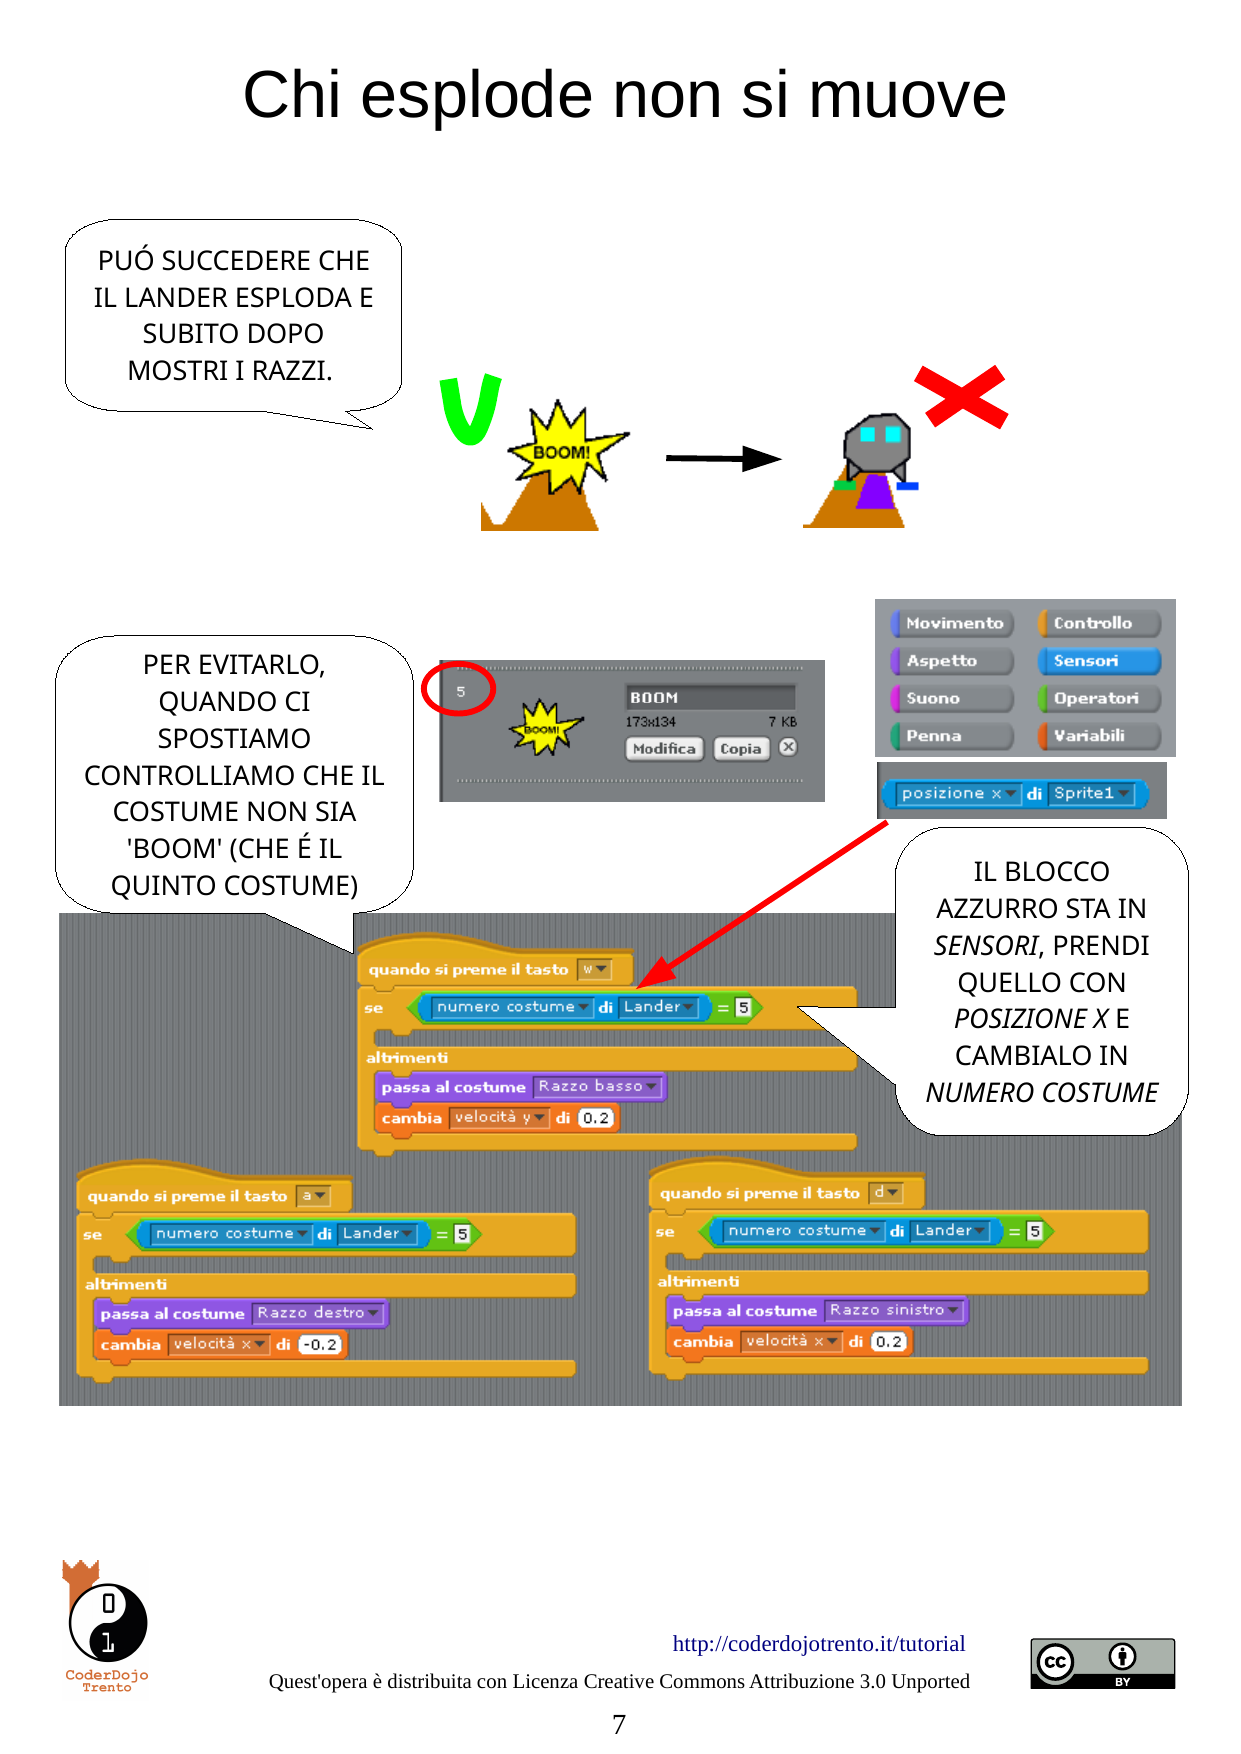

# Chi esplode non si muove
PUÓ SUCCEDERE CHE IL LANDER ESPLODA E SUBITO DOPO MOSTRI I RAZZI.
PER EVITARLO, QUANDO CI SPOSTIAMO CONTROLLIAMO CHE IL COSTUME NON SIA 'BOOM' (CHE É IL QUINTO COSTUME)
IL BLOCCO AZZURRO STA IN SENSORI, PRENDI QUELLO CON POSIZIONE X E CAMBIALO IN NUMERO COSTUME
http://coderdojotrento.it/tutorial
 Quest'opera è distribuita con Licenza Creative Commons Attribuzione 3.0 Unported
7